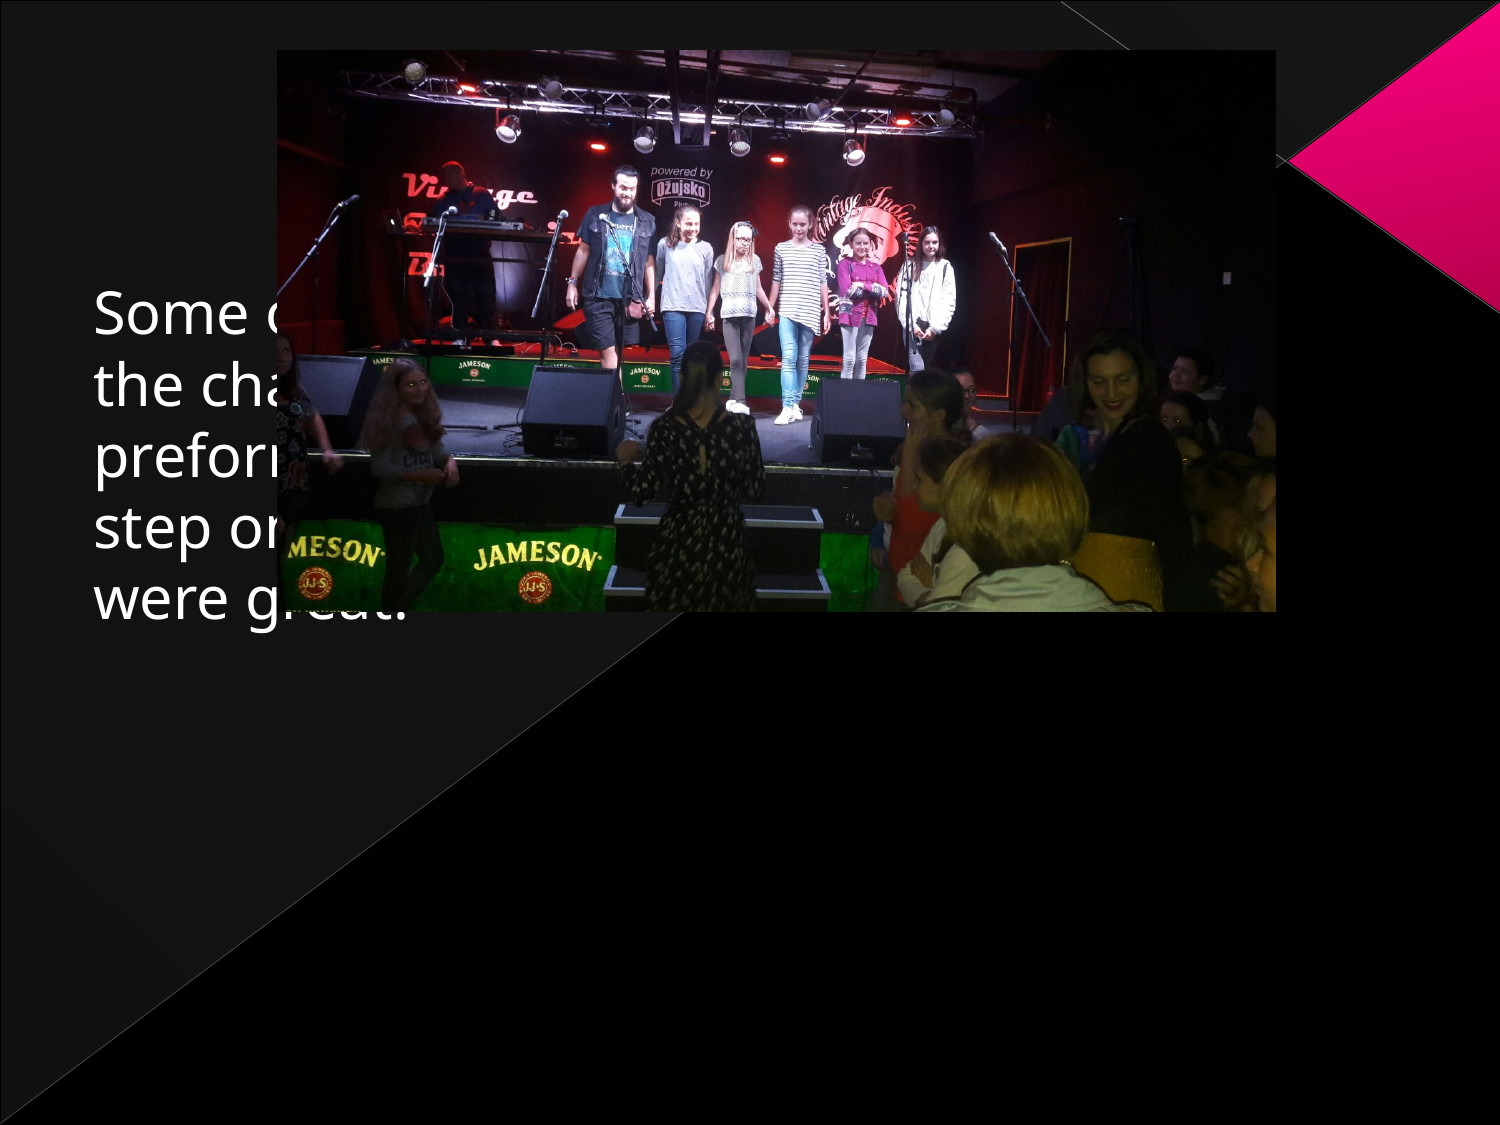

# Some of us even got the chance to preform the Irish step on stage! They were great!